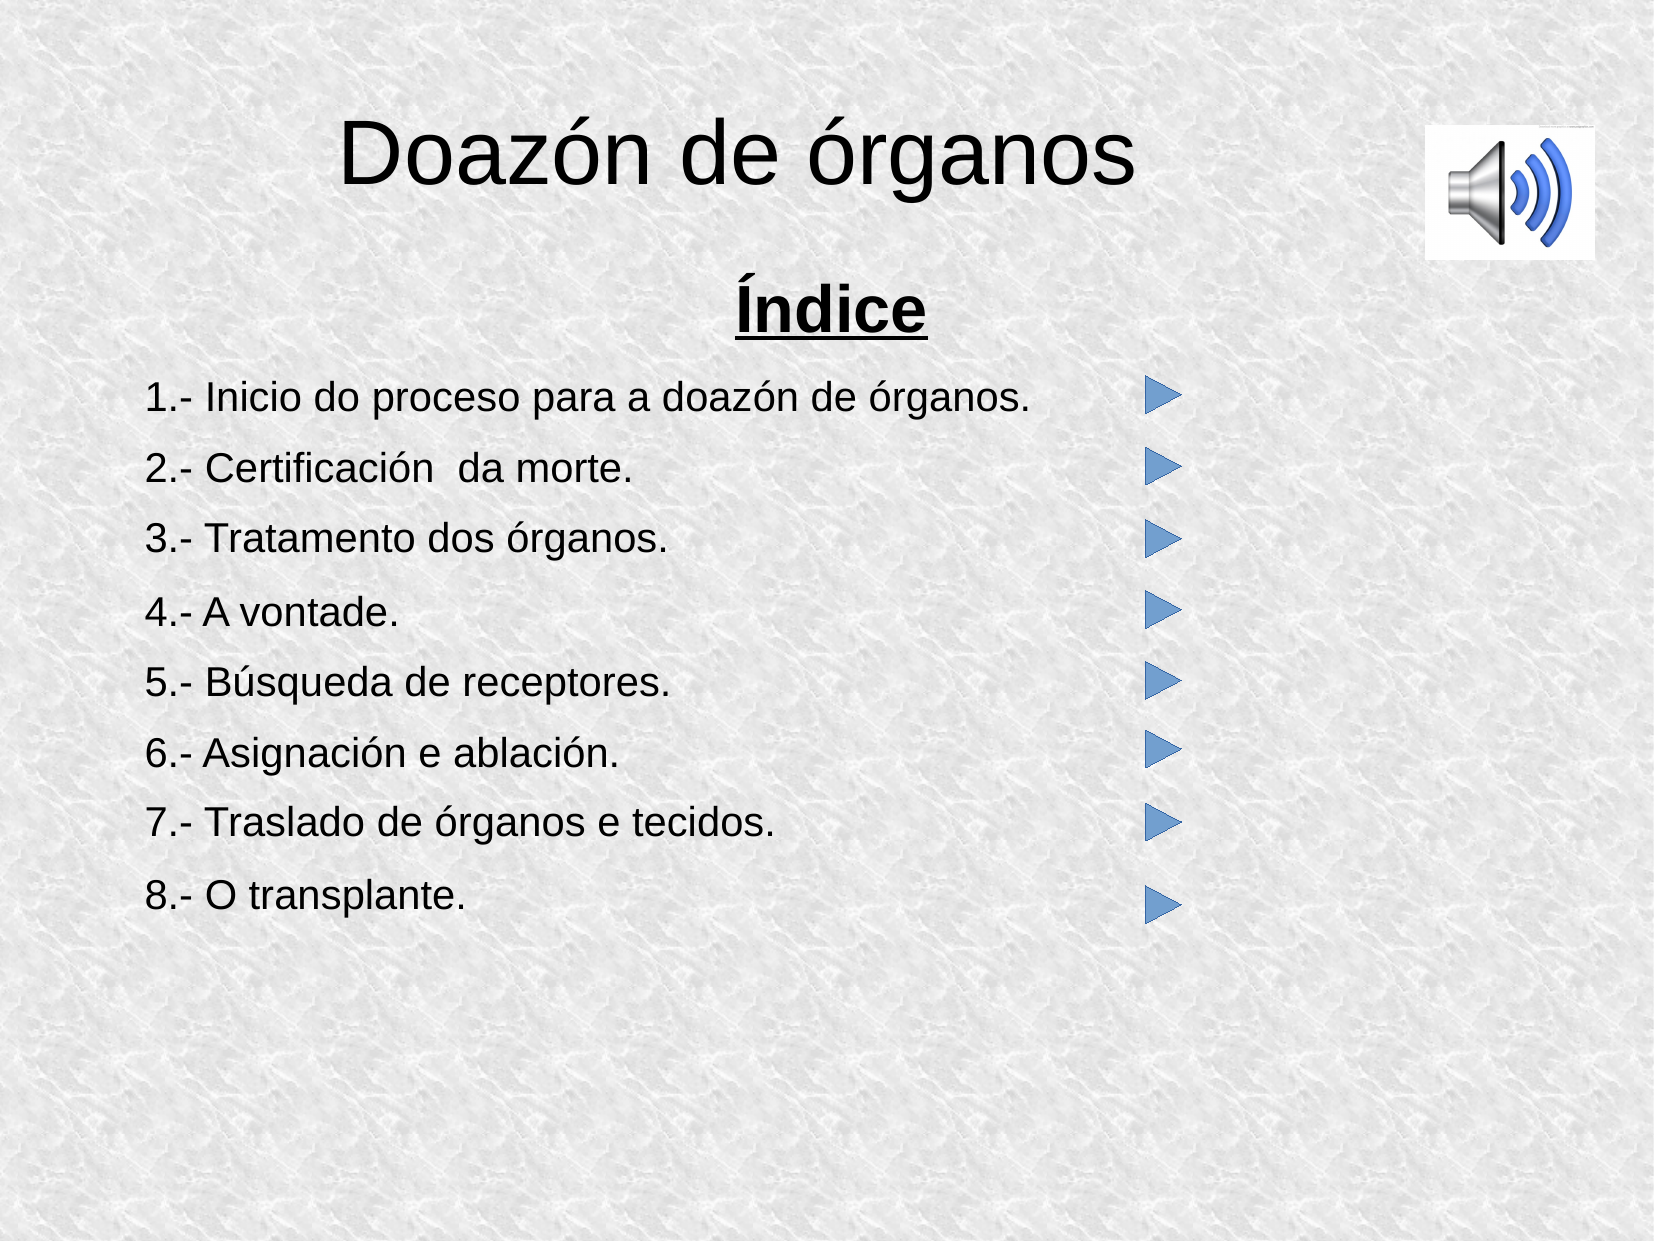

# Doazón de órganos
Índice
1.- Inicio do proceso para a doazón de órganos.
2.- Certificación da morte.
3.- Tratamento dos órganos.
4.- A vontade.
5.- Búsqueda de receptores.
6.- Asignación e ablación.
7.- Traslado de órganos e tecidos.
8.- O transplante.